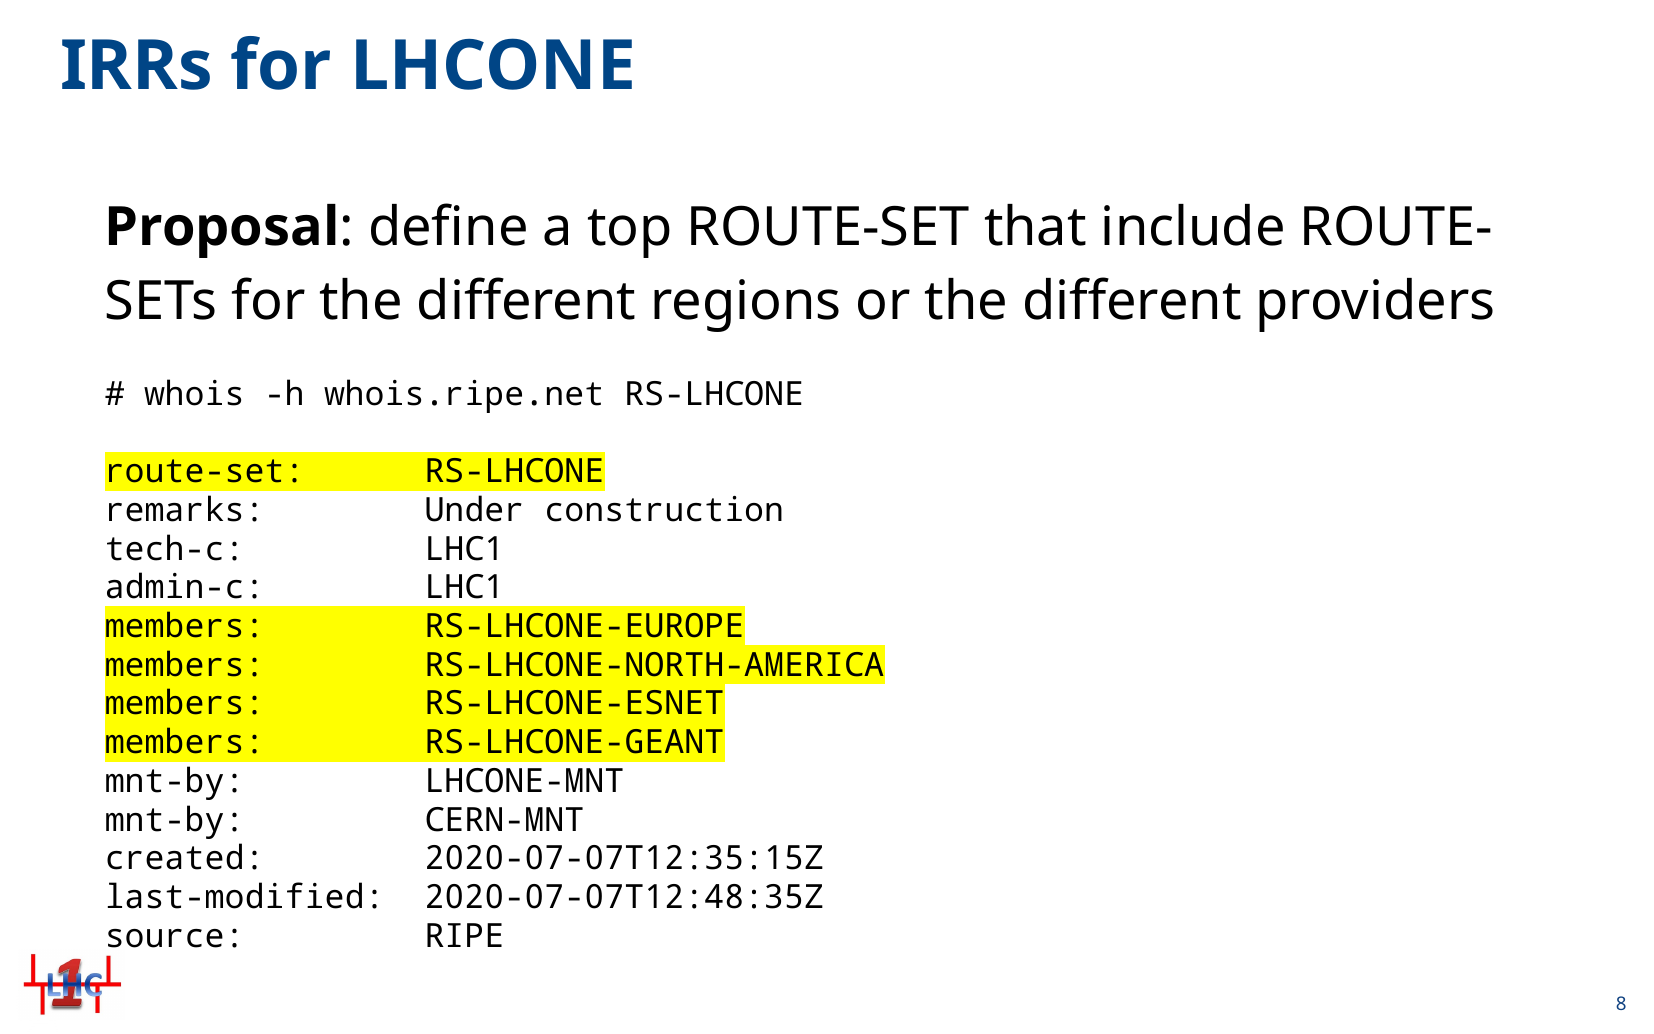

# IRRs for LHCONE
Proposal: define a top ROUTE-SET that include ROUTE-SETs for the different regions or the different providers
# whois -h whois.ripe.net RS-LHCONE
route-set: RS-LHCONE
remarks: Under construction
tech-c: LHC1
admin-c: LHC1
members: RS-LHCONE-EUROPE
members: RS-LHCONE-NORTH-AMERICA
members: RS-LHCONE-ESNET
members: RS-LHCONE-GEANT
mnt-by: LHCONE-MNT
mnt-by: CERN-MNT
created: 2020-07-07T12:35:15Z
last-modified: 2020-07-07T12:48:35Z
source: RIPE